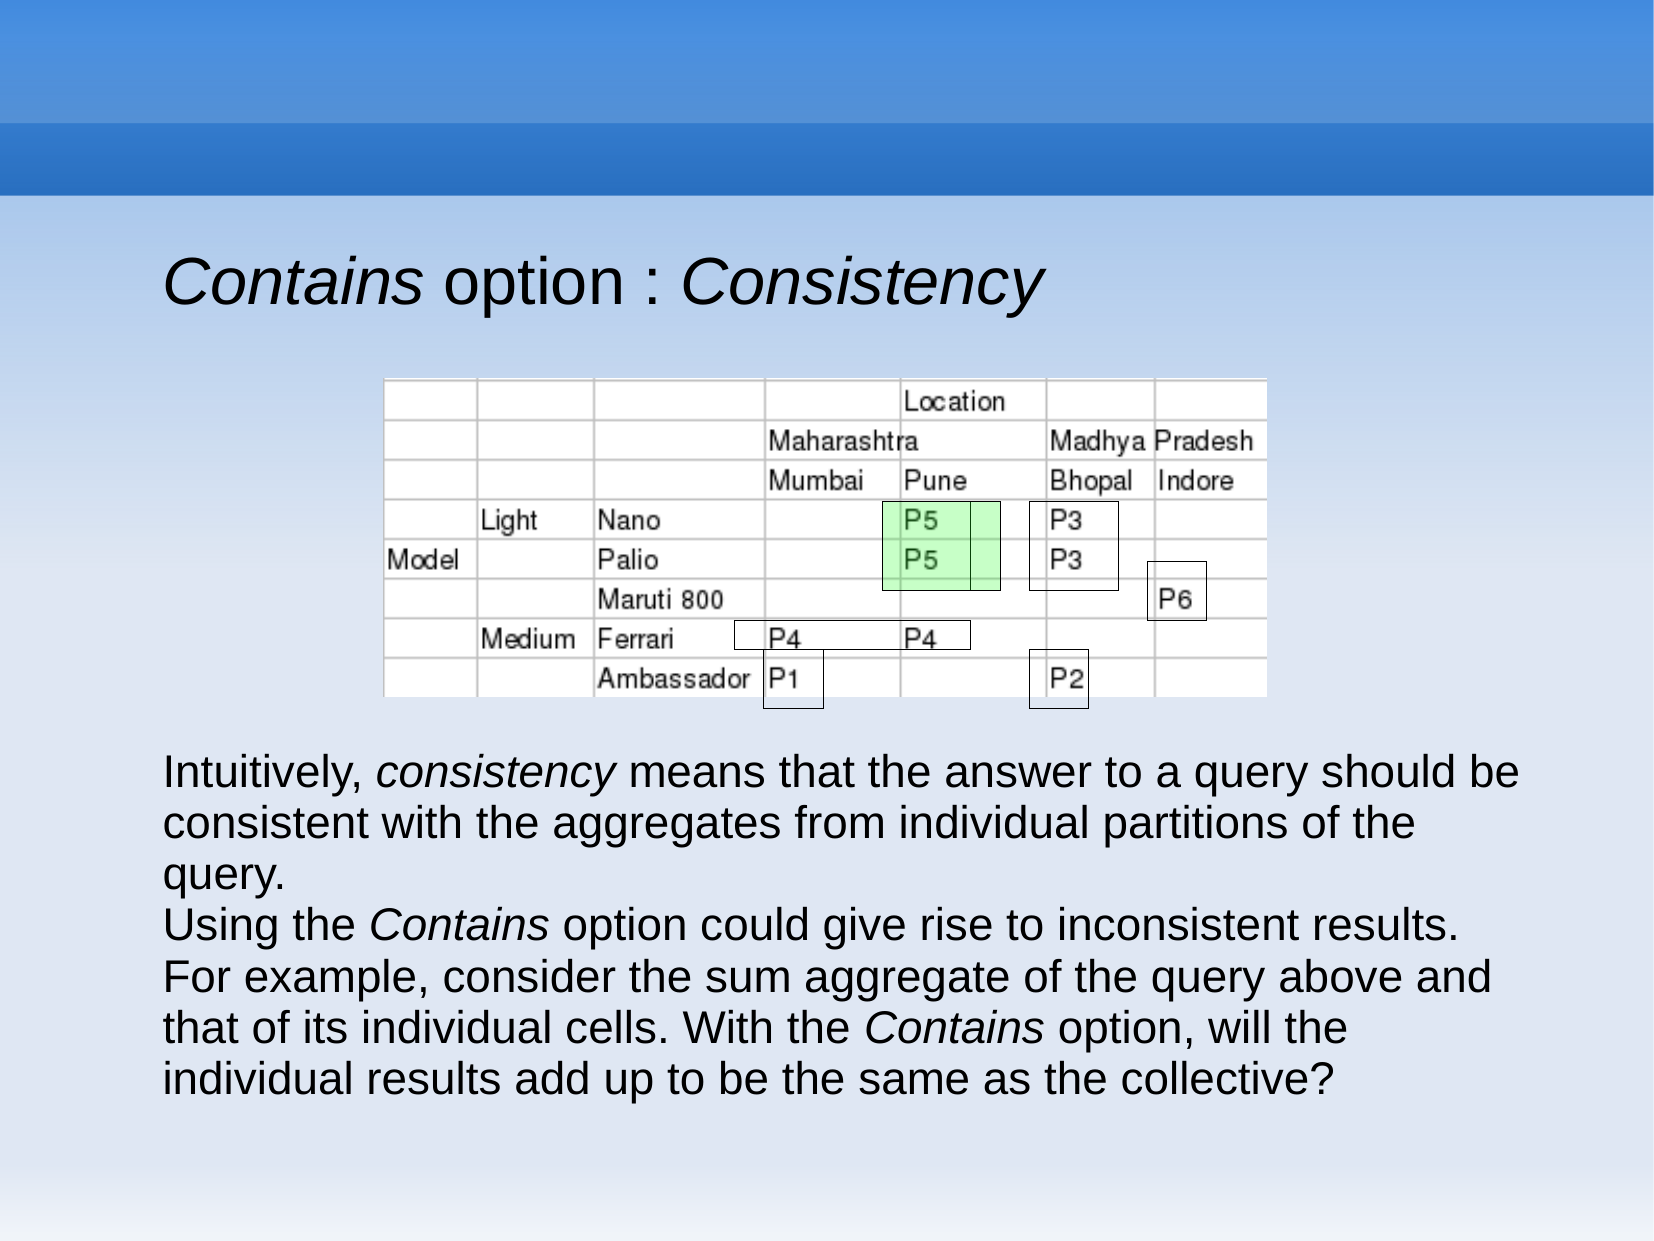

Contains option : Consistency
Intuitively, consistency means that the answer to a query should be consistent with the aggregates from individual partitions of the query.
Using the Contains option could give rise to inconsistent results.
For example, consider the sum aggregate of the query above and that of its individual cells. With the Contains option, will the individual results add up to be the same as the collective?